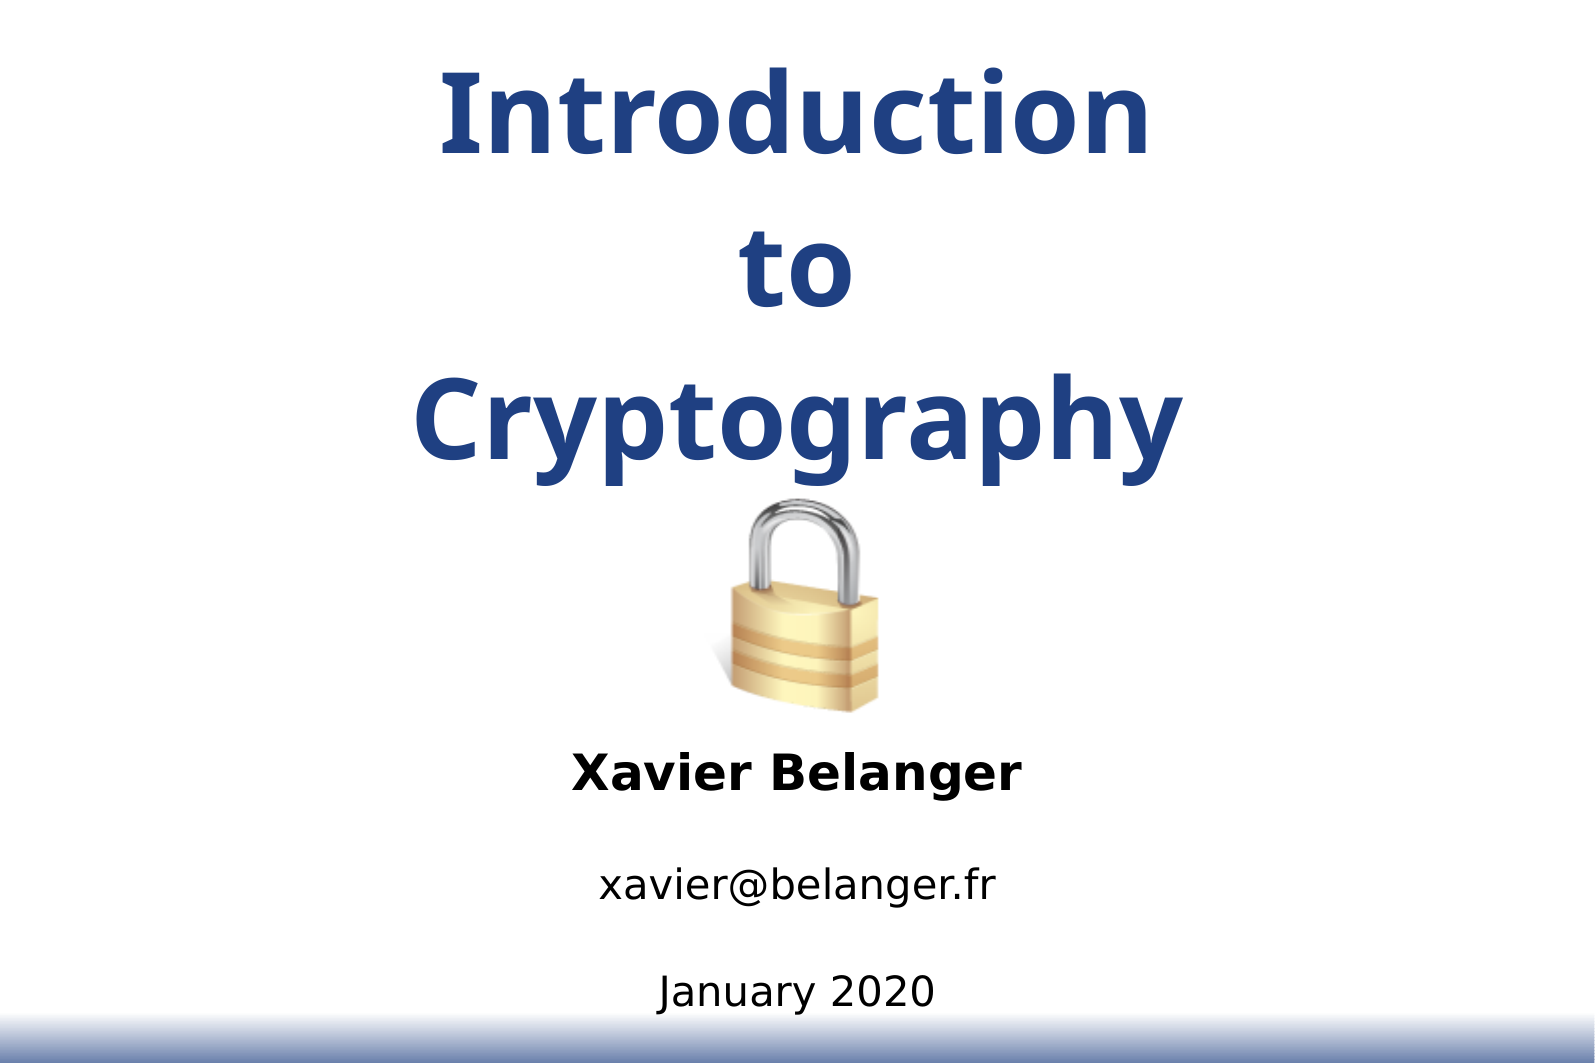

# Introduction to Cryptography
Xavier Belanger
xavier@belanger.fr
January 2020